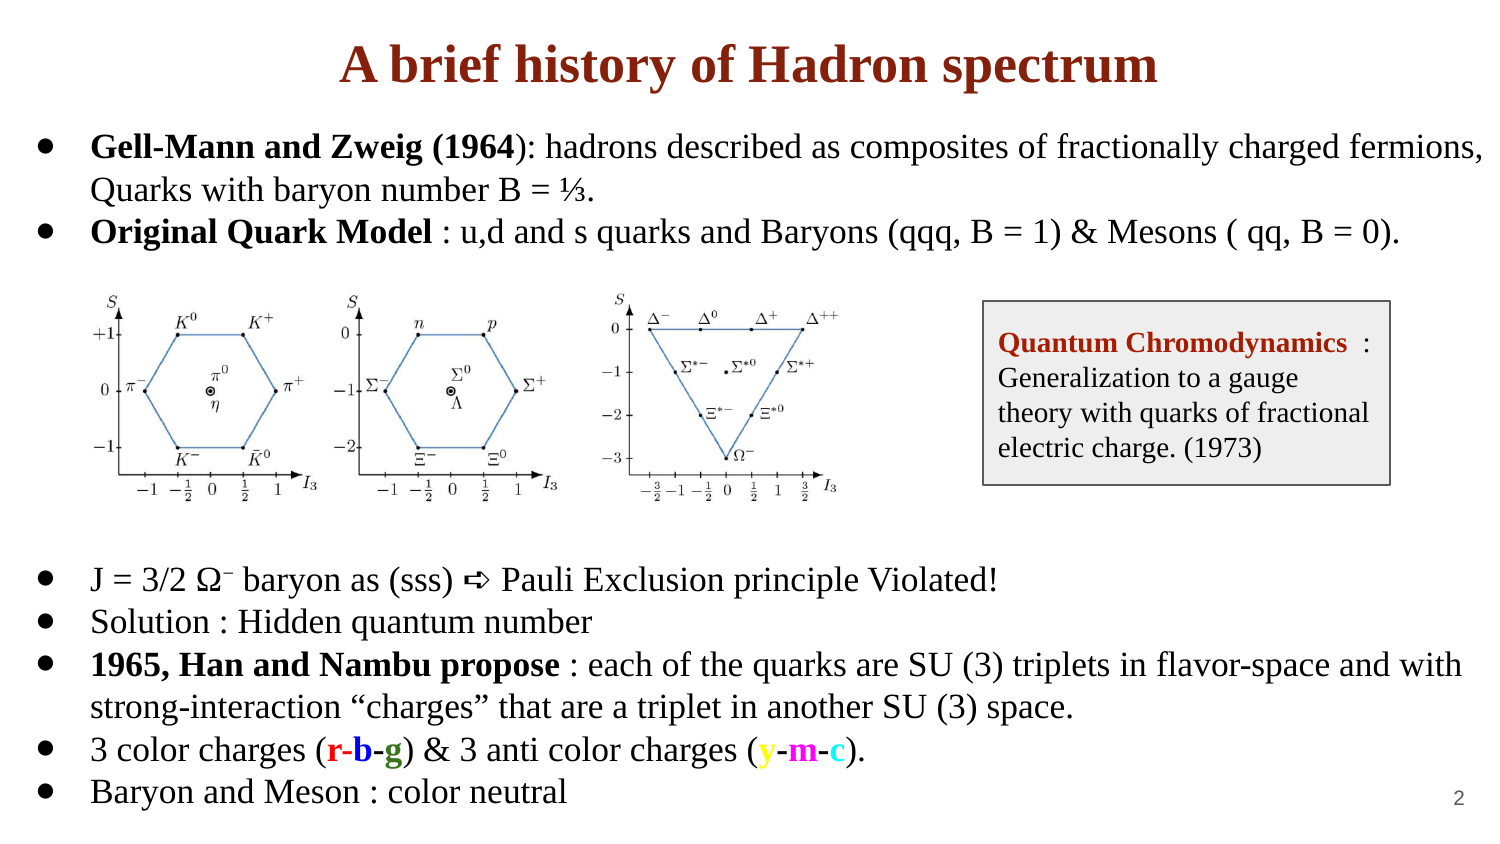

# A brief history of Hadron spectrum
Gell-Mann and Zweig (1964): hadrons described as composites of fractionally charged fermions, Quarks with baryon number B = ⅓.
Original Quark Model : u,d and s quarks and Baryons (qqq, B = 1) & Mesons ( qq, B = 0).
Quantum Chromodynamics : Generalization to a gauge theory with quarks of fractional electric charge. (1973)
J = 3/2 Ω− baryon as (sss) ➪ Pauli Exclusion principle Violated!
Solution : Hidden quantum number
1965, Han and Nambu propose : each of the quarks are SU (3) triplets in flavor-space and with strong-interaction “charges” that are a triplet in another SU (3) space.
3 color charges (r-b-g) & 3 anti color charges (y-m-c).
Baryon and Meson : color neutral
2